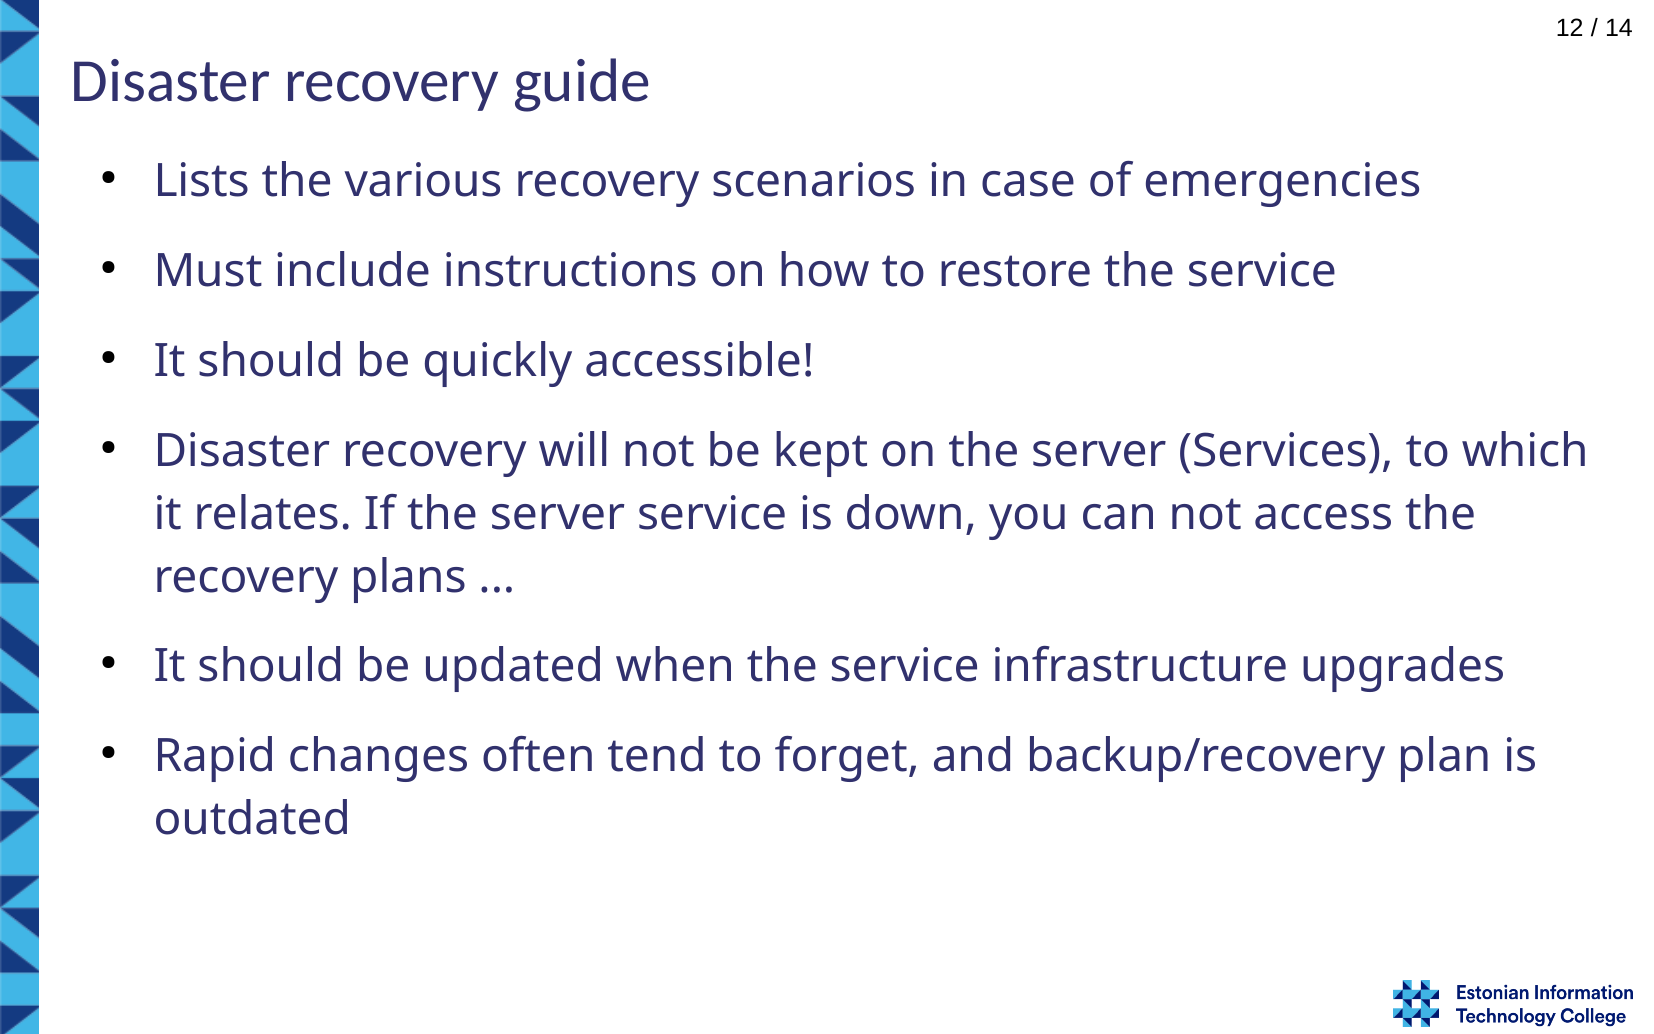

# Disaster recovery guide
Lists the various recovery scenarios in case of emergencies
Must include instructions on how to restore the service
It should be quickly accessible!
Disaster recovery will not be kept on the server (Services), to which it relates. If the server service is down, you can not access the recovery plans ...
It should be updated when the service infrastructure upgrades
Rapid changes often tend to forget, and backup/recovery plan is outdated